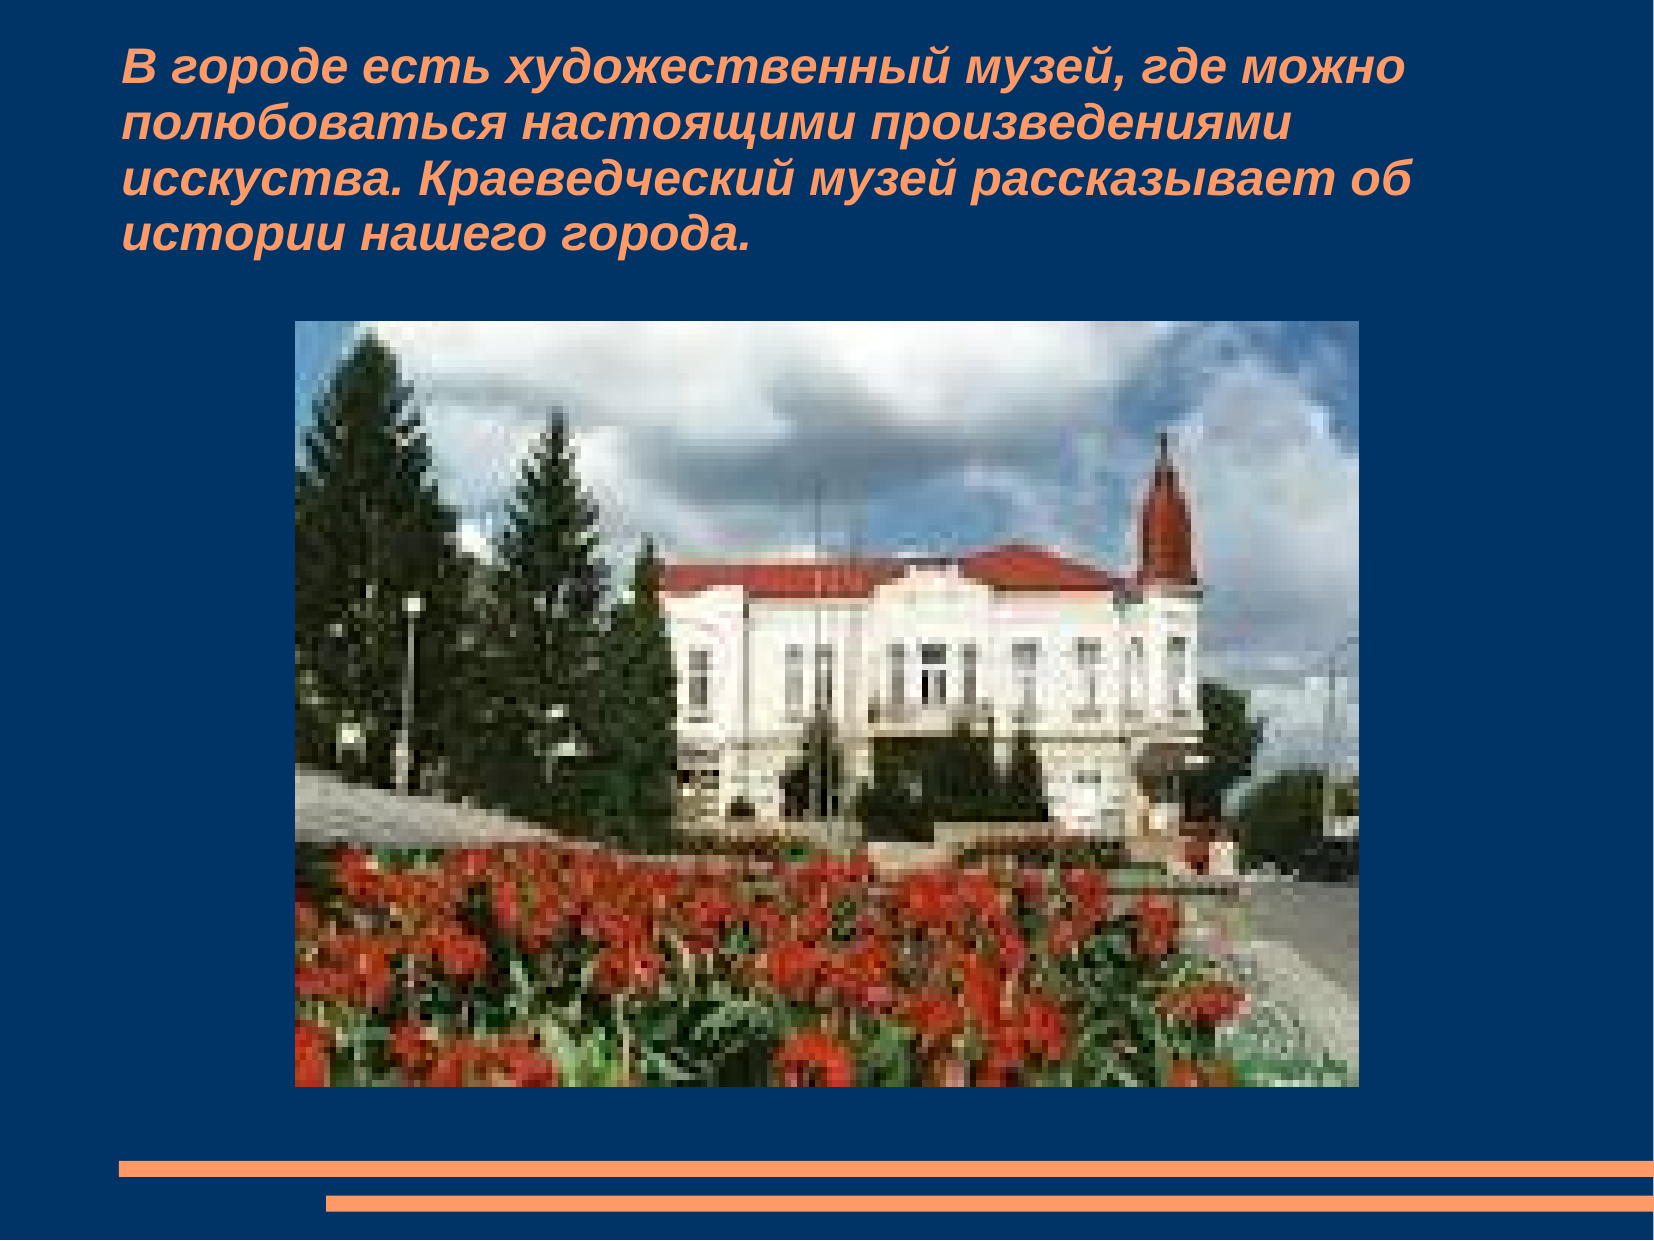

# В городе есть художественный музей, где можно полюбоваться настоящими произведениями исскуства. Краеведческий музей рассказывает об истории нашего города.